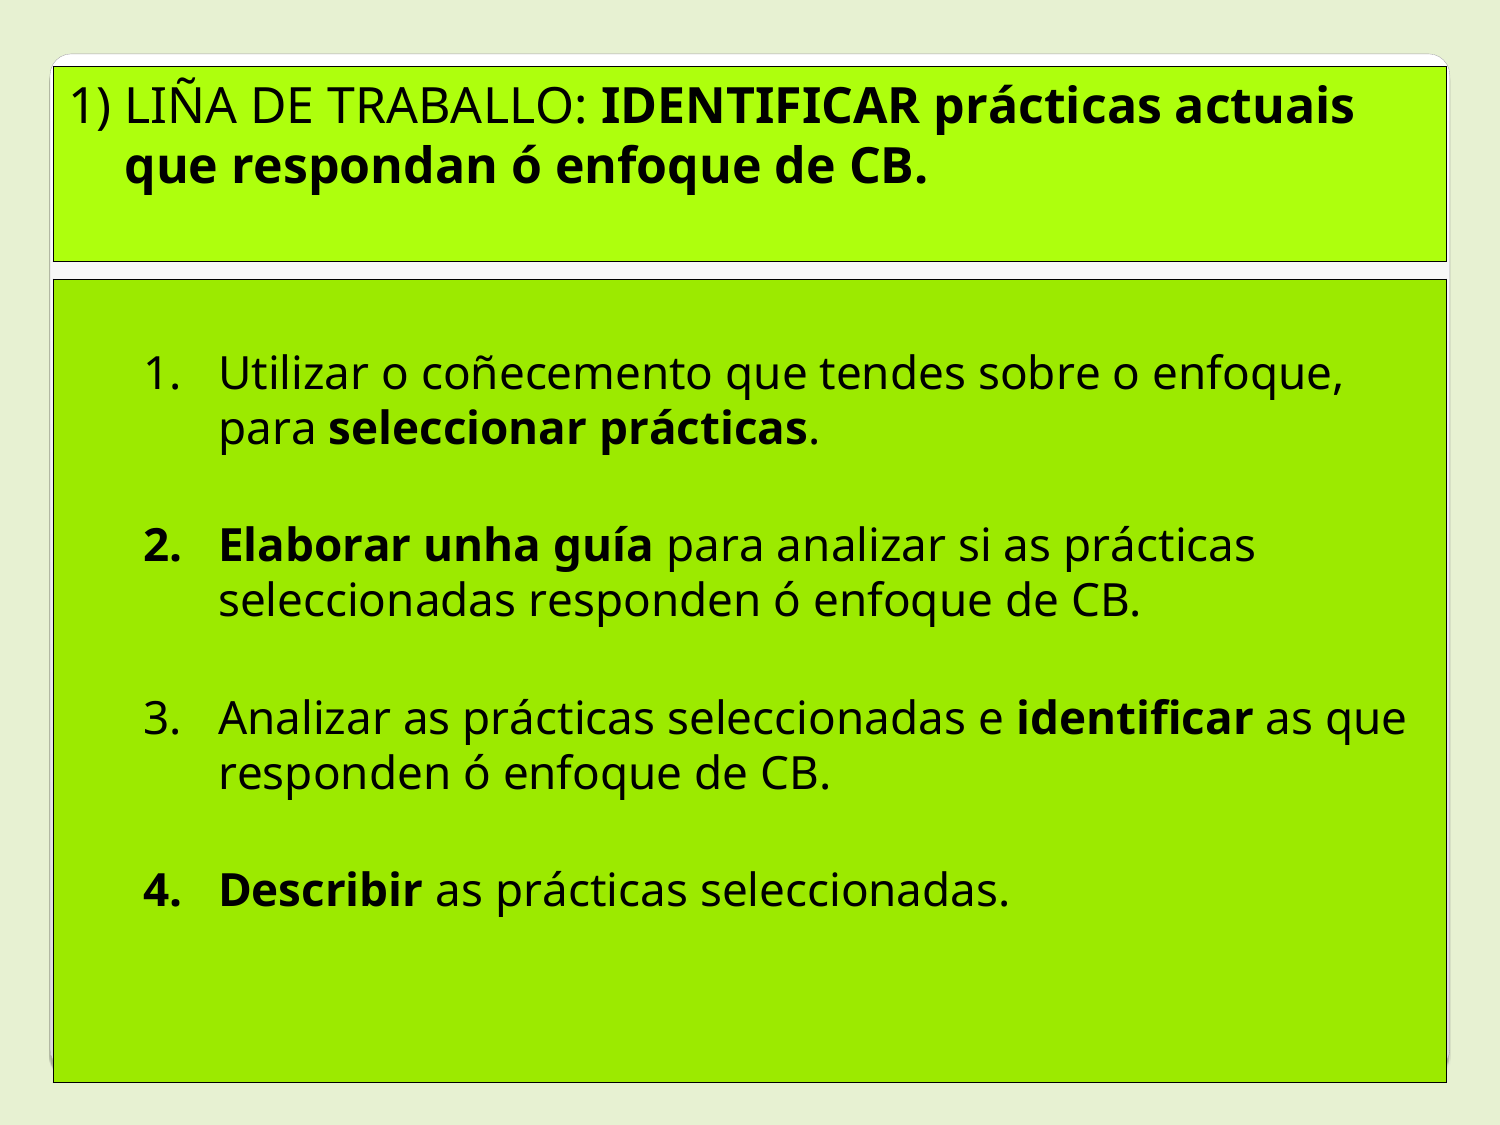

| LIÑA DE TRABALLO: IDENTIFICAR prácticas actuais que respondan ó enfoque de CB. |
| --- |
| Utilizar o coñecemento que tendes sobre o enfoque, para seleccionar prácticas. Elaborar unha guía para analizar si as prácticas seleccionadas responden ó enfoque de CB. Analizar as prácticas seleccionadas e identificar as que responden ó enfoque de CB. Describir as prácticas seleccionadas. |
| --- |